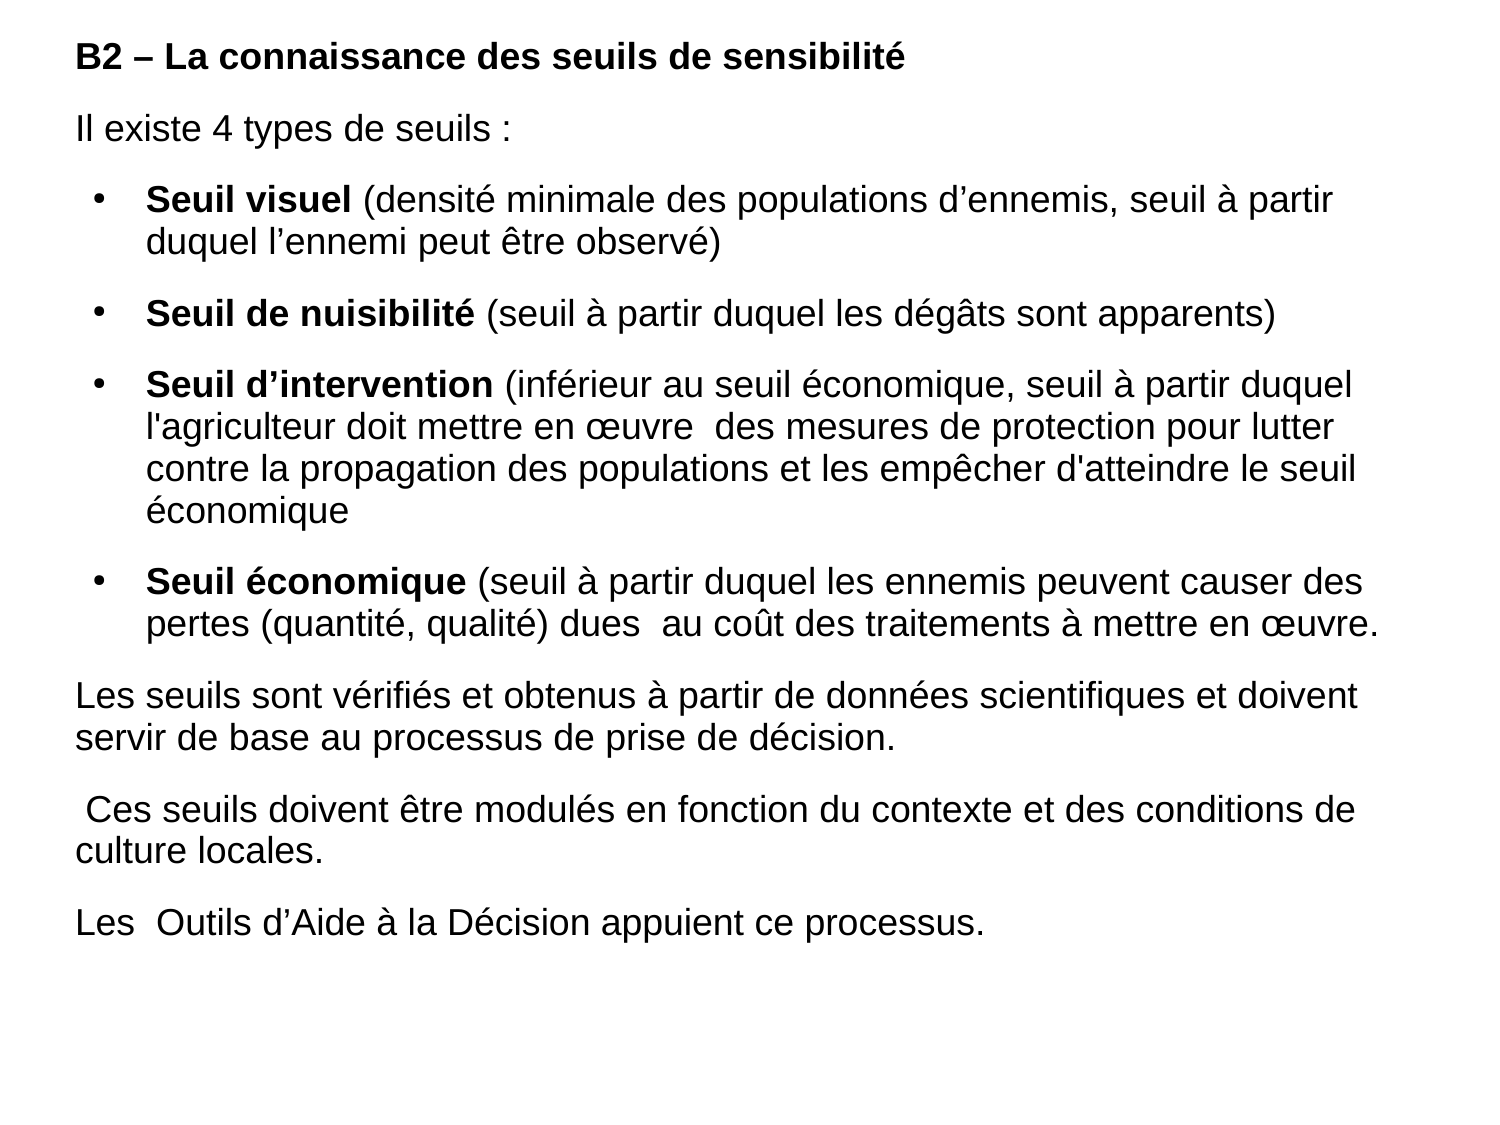

# B2 – La connaissance des seuils de sensibilité
Il existe 4 types de seuils :
Seuil visuel (densité minimale des populations d’ennemis, seuil à partir duquel l’ennemi peut être observé)
Seuil de nuisibilité (seuil à partir duquel les dégâts sont apparents)
Seuil d’intervention (inférieur au seuil économique, seuil à partir duquel l'agriculteur doit mettre en œuvre des mesures de protection pour lutter contre la propagation des populations et les empêcher d'atteindre le seuil économique
Seuil économique (seuil à partir duquel les ennemis peuvent causer des pertes (quantité, qualité) dues au coût des traitements à mettre en œuvre.
Les seuils sont vérifiés et obtenus à partir de données scientifiques et doivent servir de base au processus de prise de décision.
 Ces seuils doivent être modulés en fonction du contexte et des conditions de culture locales.
Les Outils d’Aide à la Décision appuient ce processus.